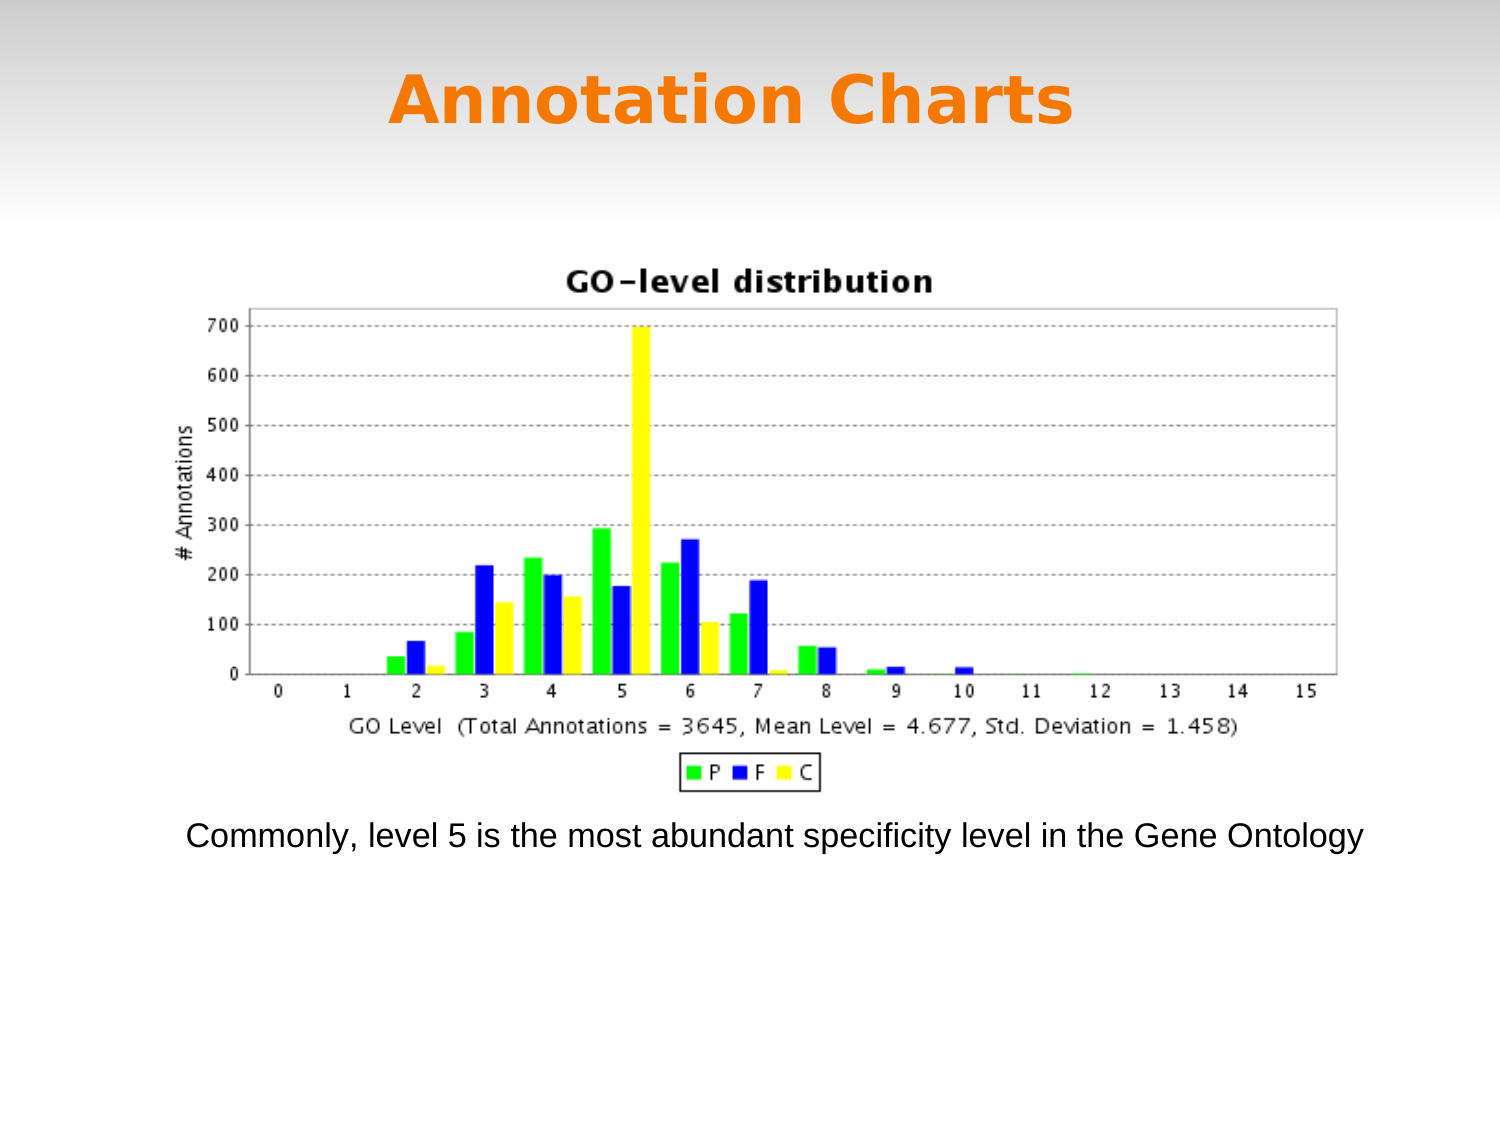

# Annotation Charts
Commonly, level 5 is the most abundant specificity level in the Gene Ontology